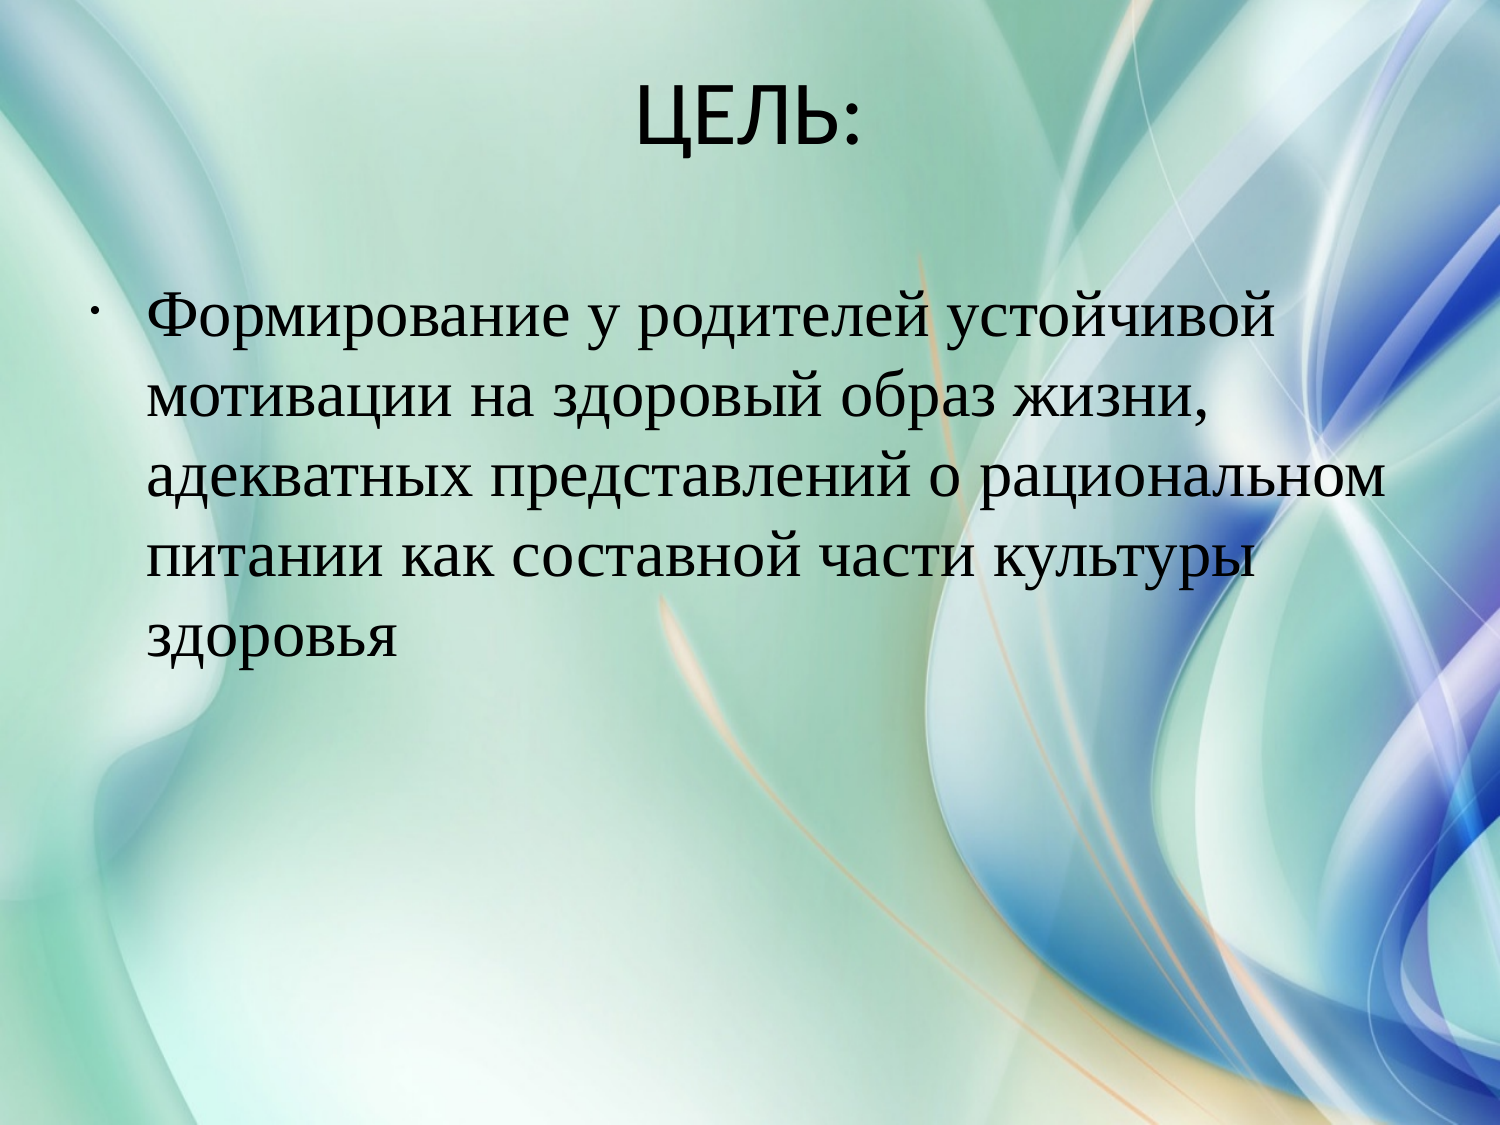

# ЦЕЛЬ:
Формирование у родителей устойчивой мотивации на здоровый образ жизни, адекватных представлений о рациональном питании как составной части культуры здоровья